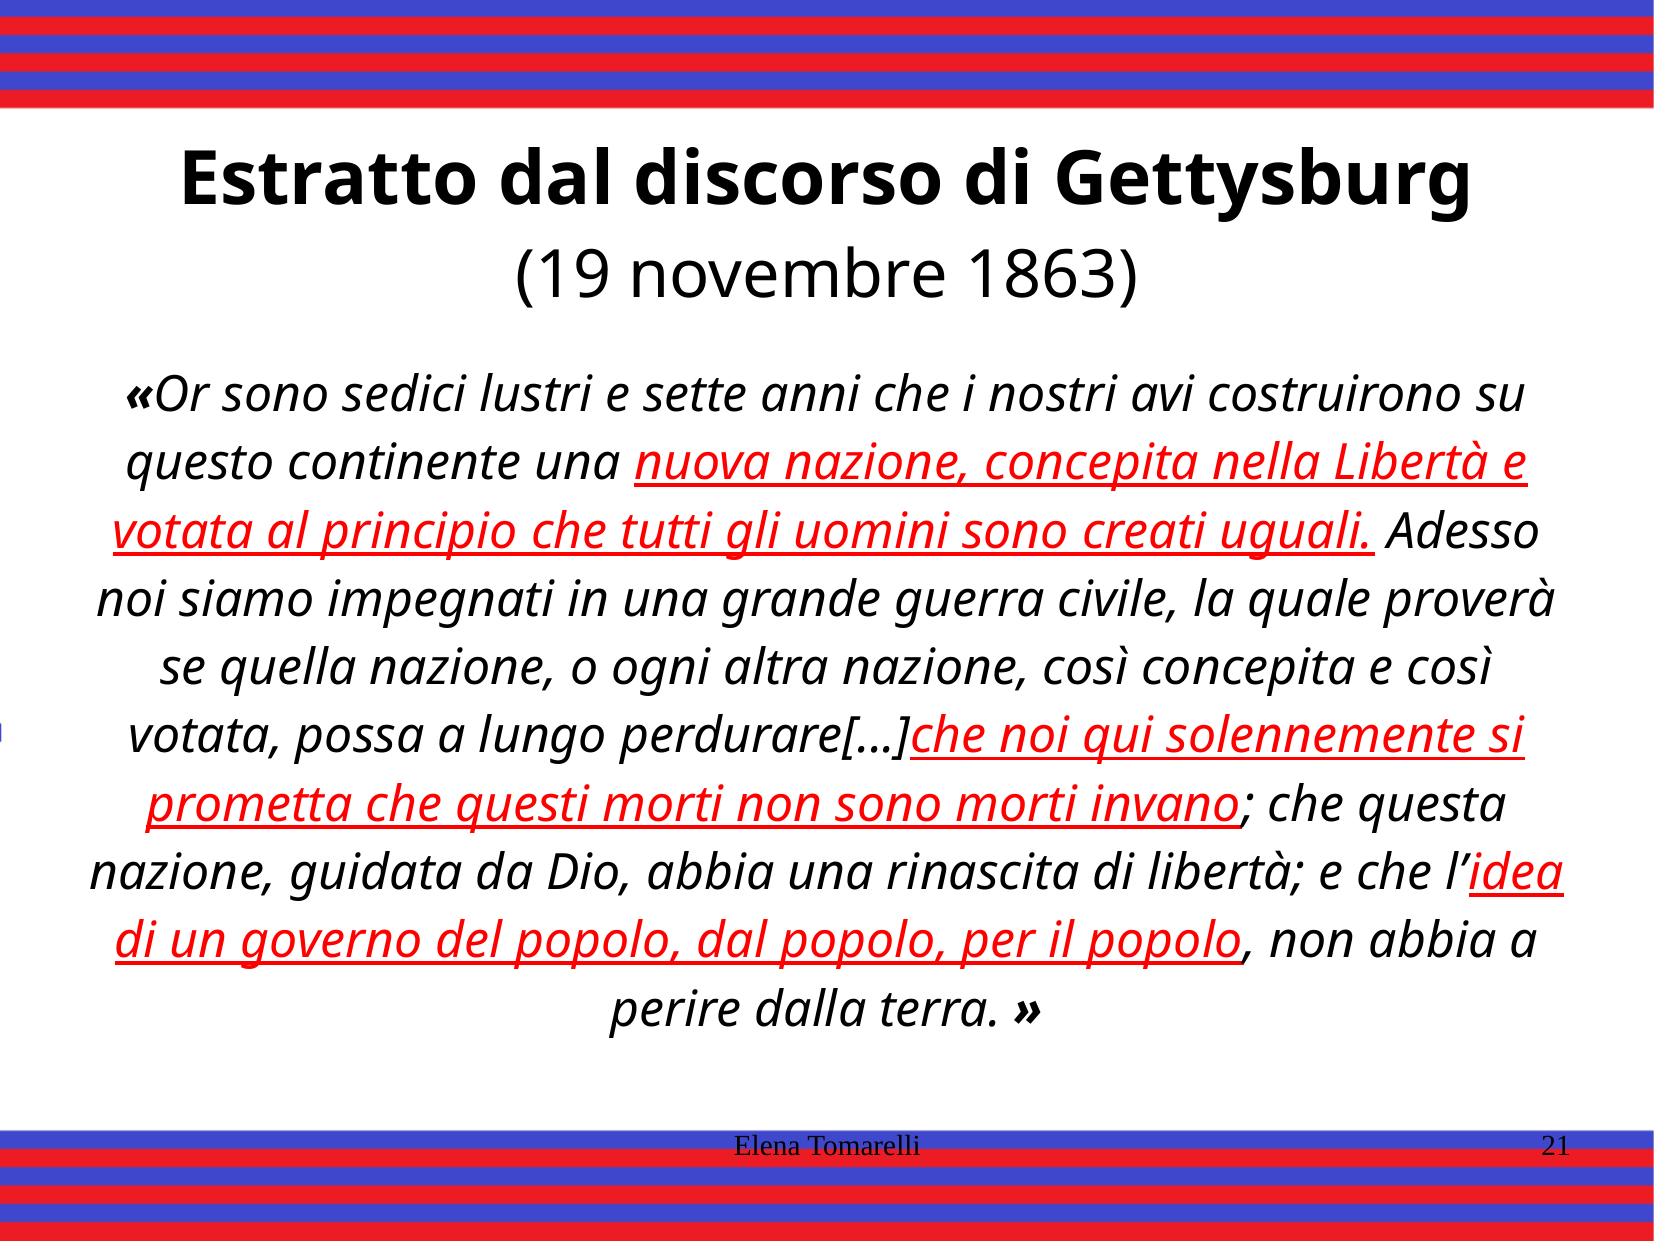

# Estratto dal discorso di Gettysburg (19 novembre 1863)
«Or sono sedici lustri e sette anni che i nostri avi costruirono su questo continente una nuova nazione, concepita nella Libertà e votata al principio che tutti gli uomini sono creati uguali. Adesso noi siamo impegnati in una grande guerra civile, la quale proverà se quella nazione, o ogni altra nazione, così concepita e così votata, possa a lungo perdurare[...]che noi qui solennemente si prometta che questi morti non sono morti invano; che questa nazione, guidata da Dio, abbia una rinascita di libertà; e che l’idea di un governo del popolo, dal popolo, per il popolo, non abbia a perire dalla terra. »
Elena Tomarelli
21